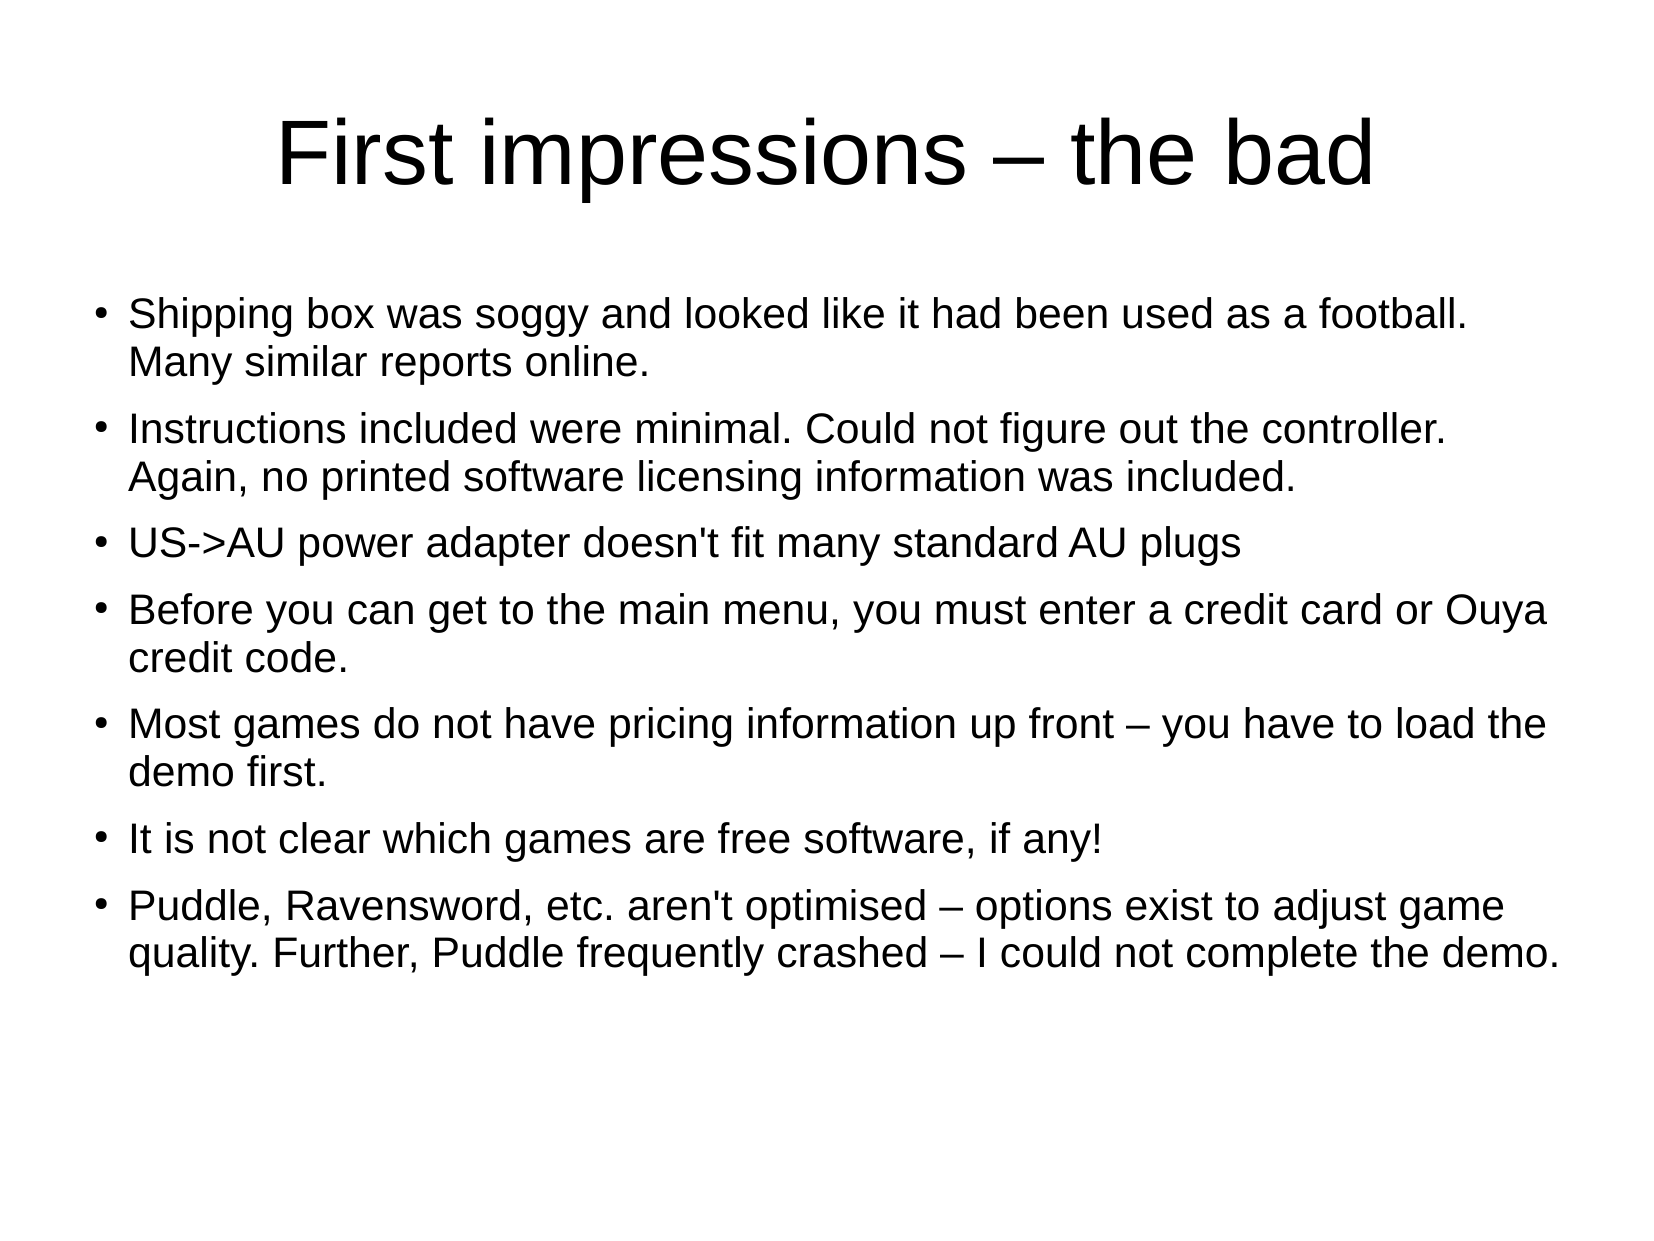

# First impressions – the bad
Shipping box was soggy and looked like it had been used as a football. Many similar reports online.
Instructions included were minimal. Could not figure out the controller. Again, no printed software licensing information was included.
US->AU power adapter doesn't fit many standard AU plugs
Before you can get to the main menu, you must enter a credit card or Ouya credit code.
Most games do not have pricing information up front – you have to load the demo first.
It is not clear which games are free software, if any!
Puddle, Ravensword, etc. aren't optimised – options exist to adjust game quality. Further, Puddle frequently crashed – I could not complete the demo.